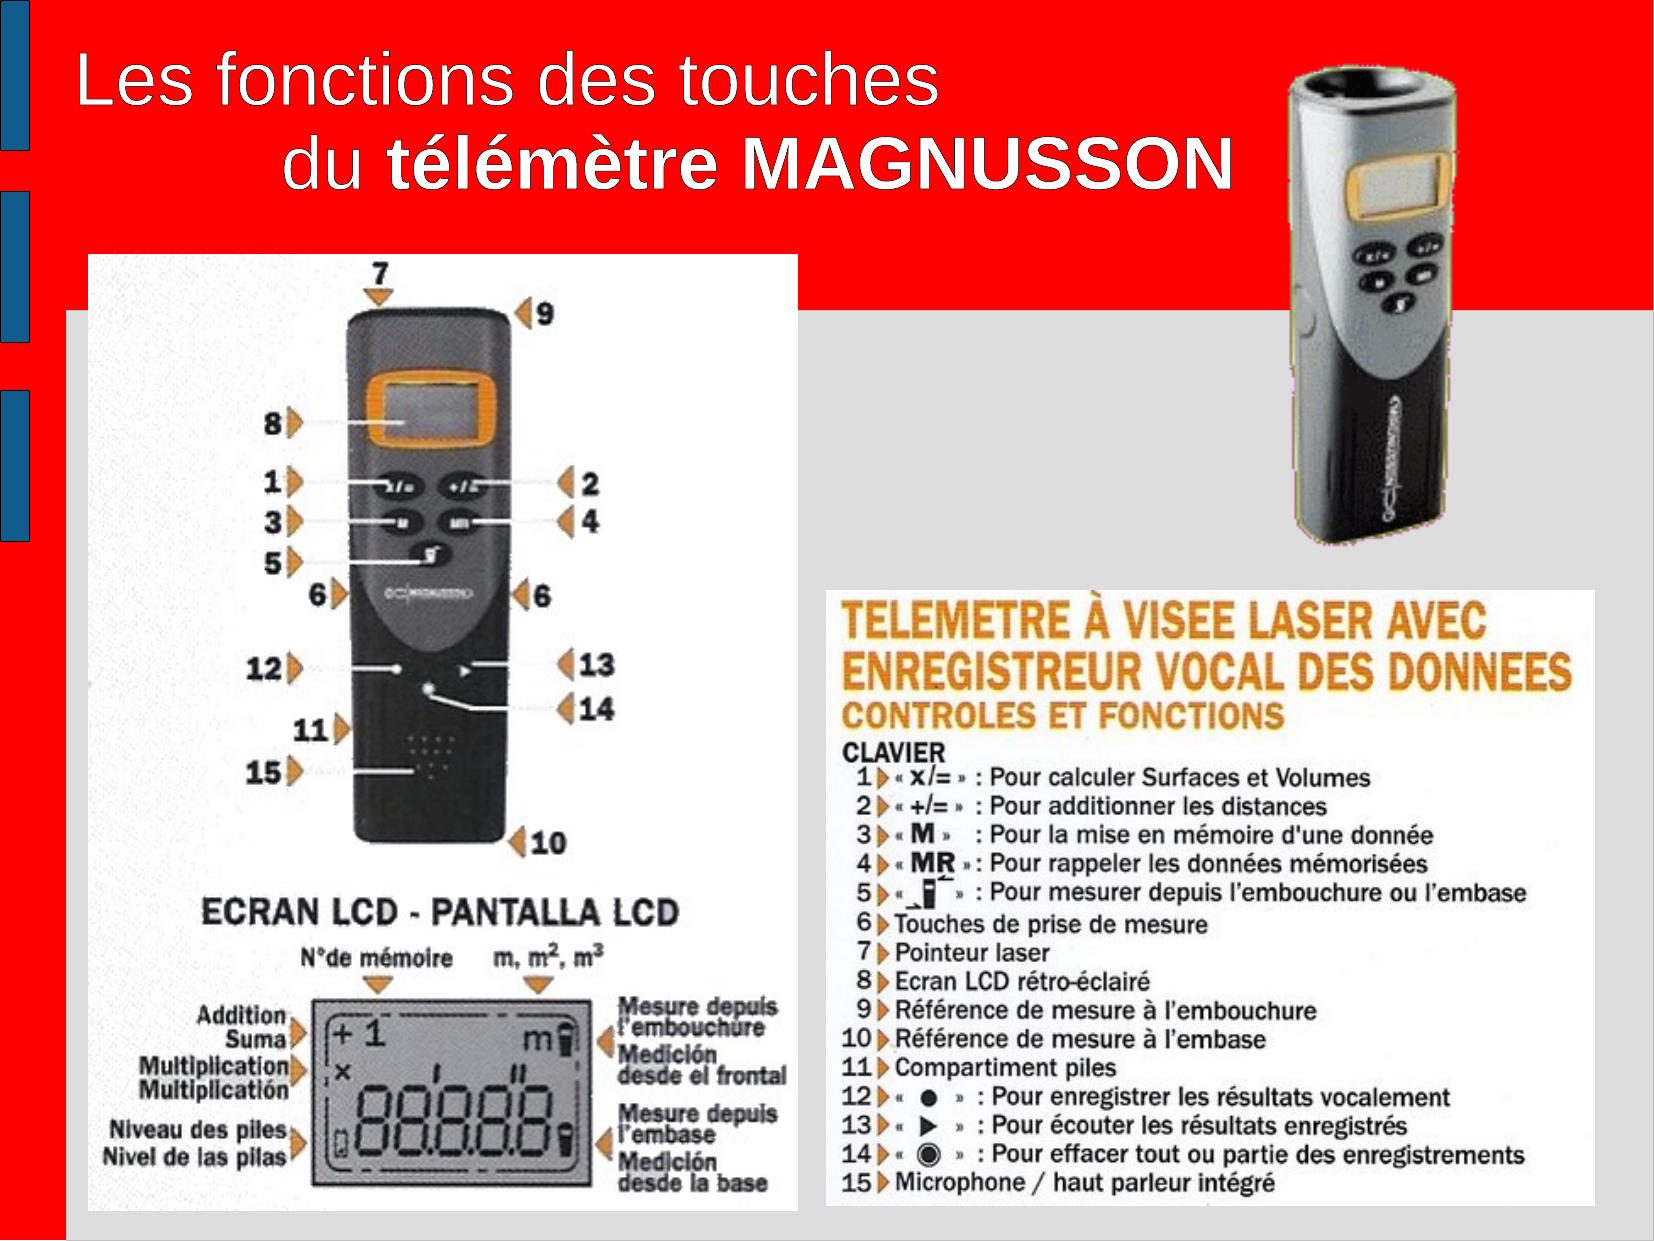

Les fonctions des touches
 du télémètre MAGNUSSON
#